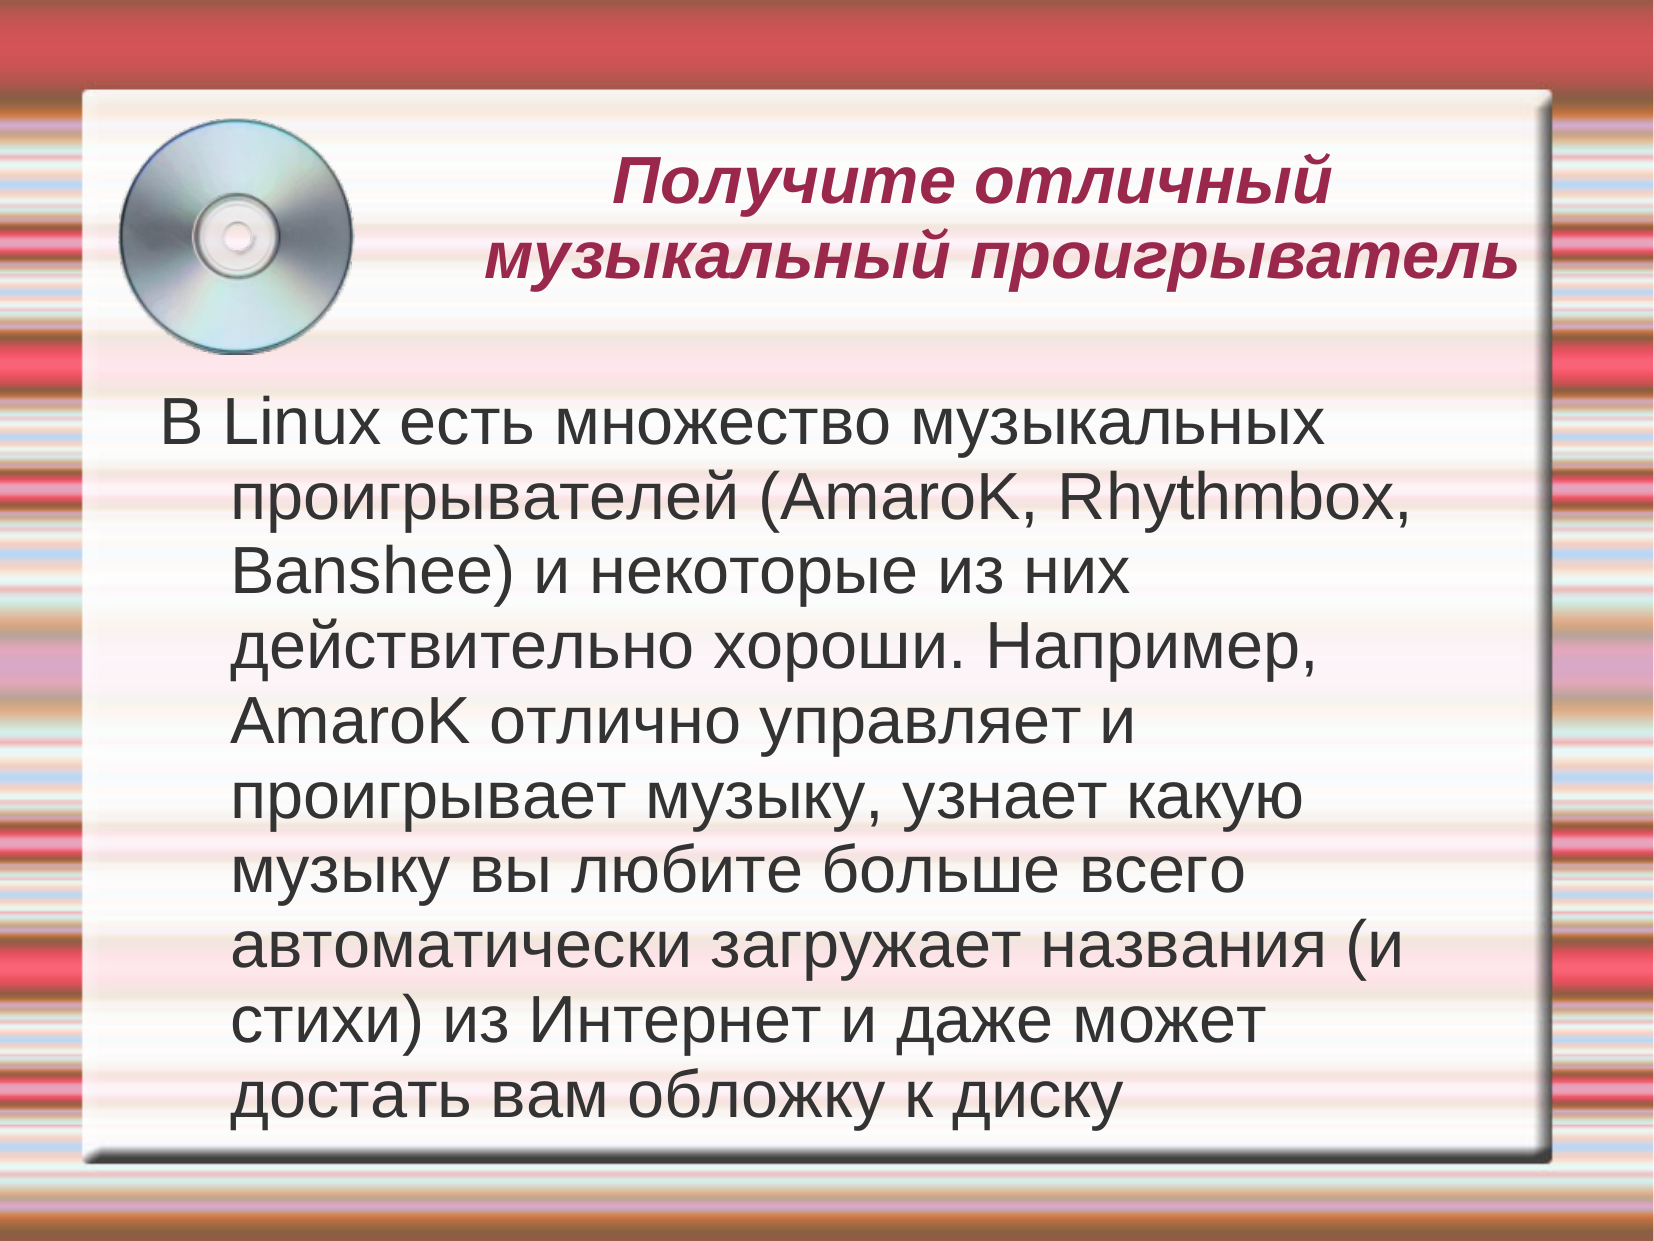

# Получите отличный музыкальный проигрыватель
В Linux есть множество музыкальных проигрывателей (AmaroK, Rhythmbox, Banshee) и некоторые из них действительно хороши. Например, AmaroK отлично управляет и проигрывает музыку, узнает какую музыку вы любите больше всего автоматически загружает названия (и стихи) из Интернет и даже может достать вам обложку к диску